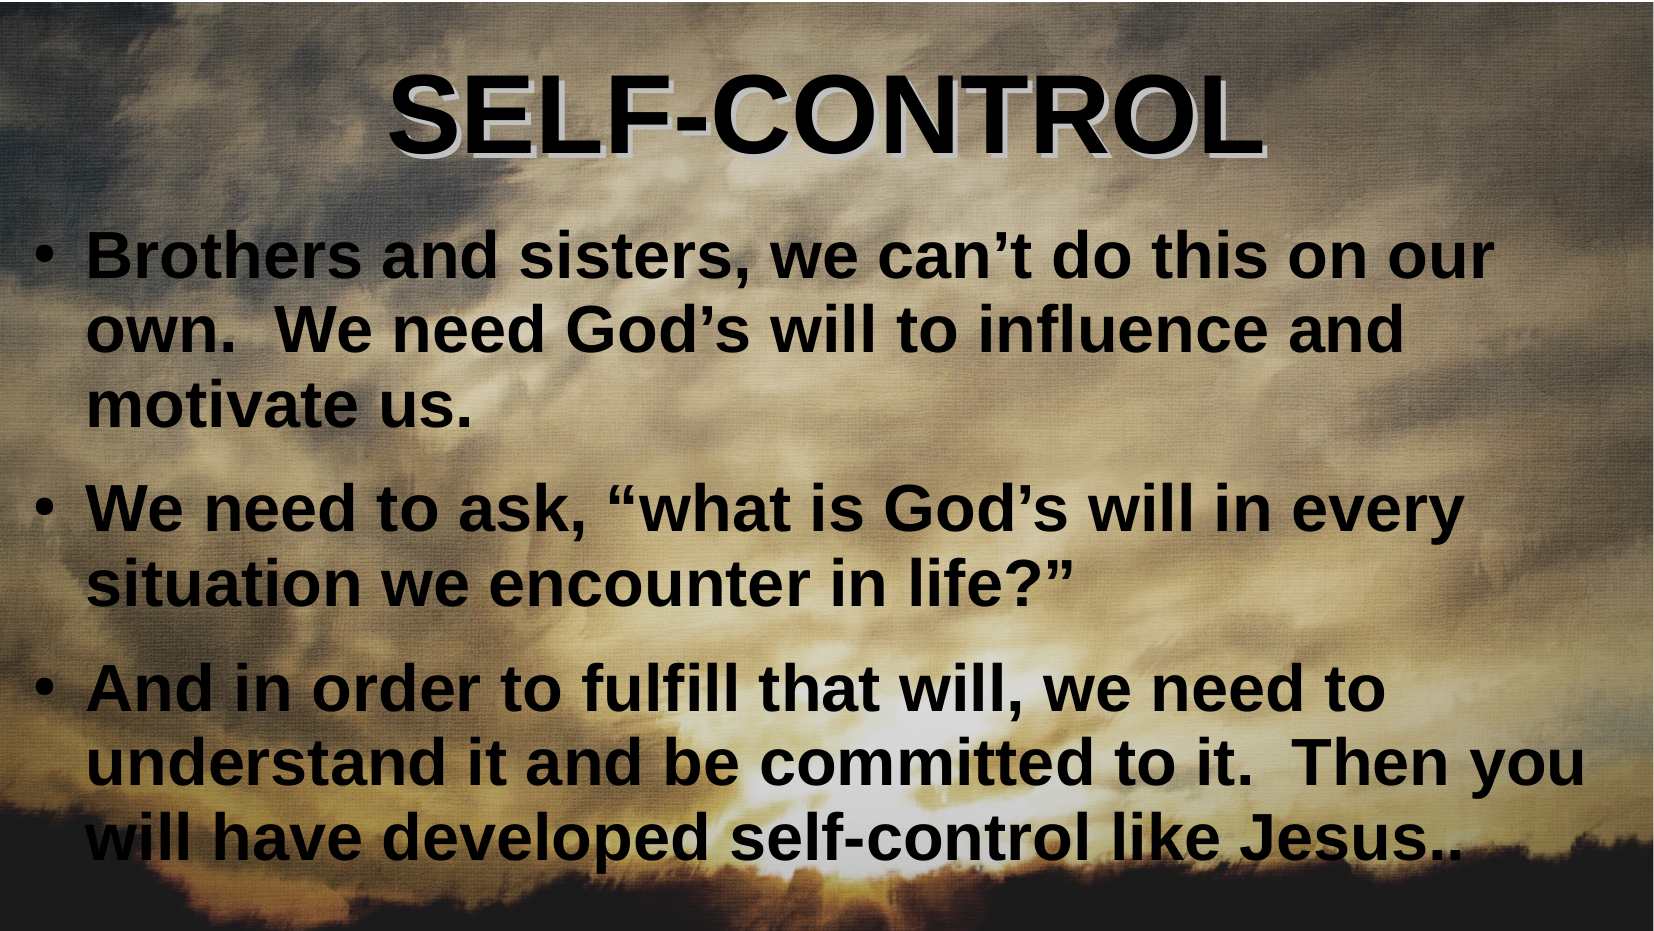

# SELF-CONTROL
Brothers and sisters, we can’t do this on our own. We need God’s will to influence and motivate us.
We need to ask, “what is God’s will in every situation we encounter in life?”
And in order to fulfill that will, we need to understand it and be committed to it. Then you will have developed self-control like Jesus..